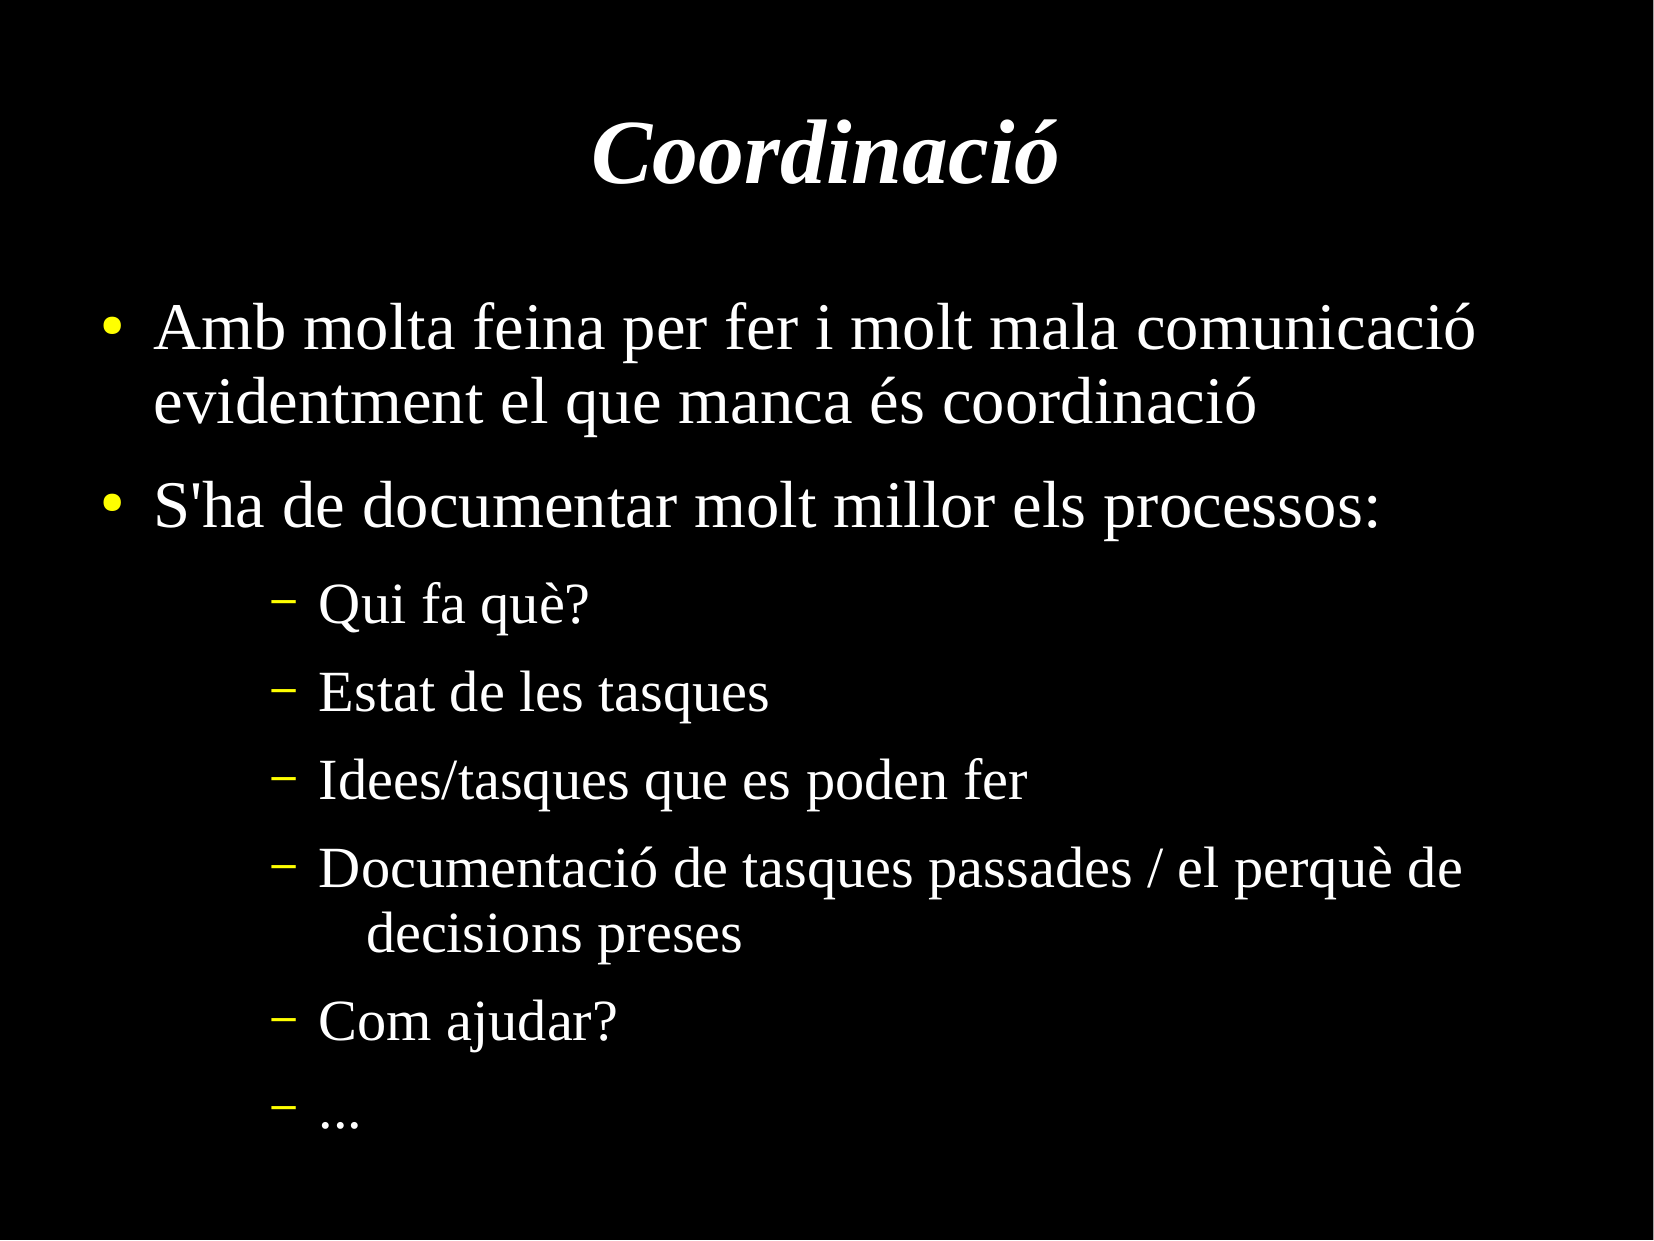

# Coordinació
Amb molta feina per fer i molt mala comunicació evidentment el que manca és coordinació
S'ha de documentar molt millor els processos:
Qui fa què?
Estat de les tasques
Idees/tasques que es poden fer
Documentació de tasques passades / el perquè de decisions preses
Com ajudar?
...